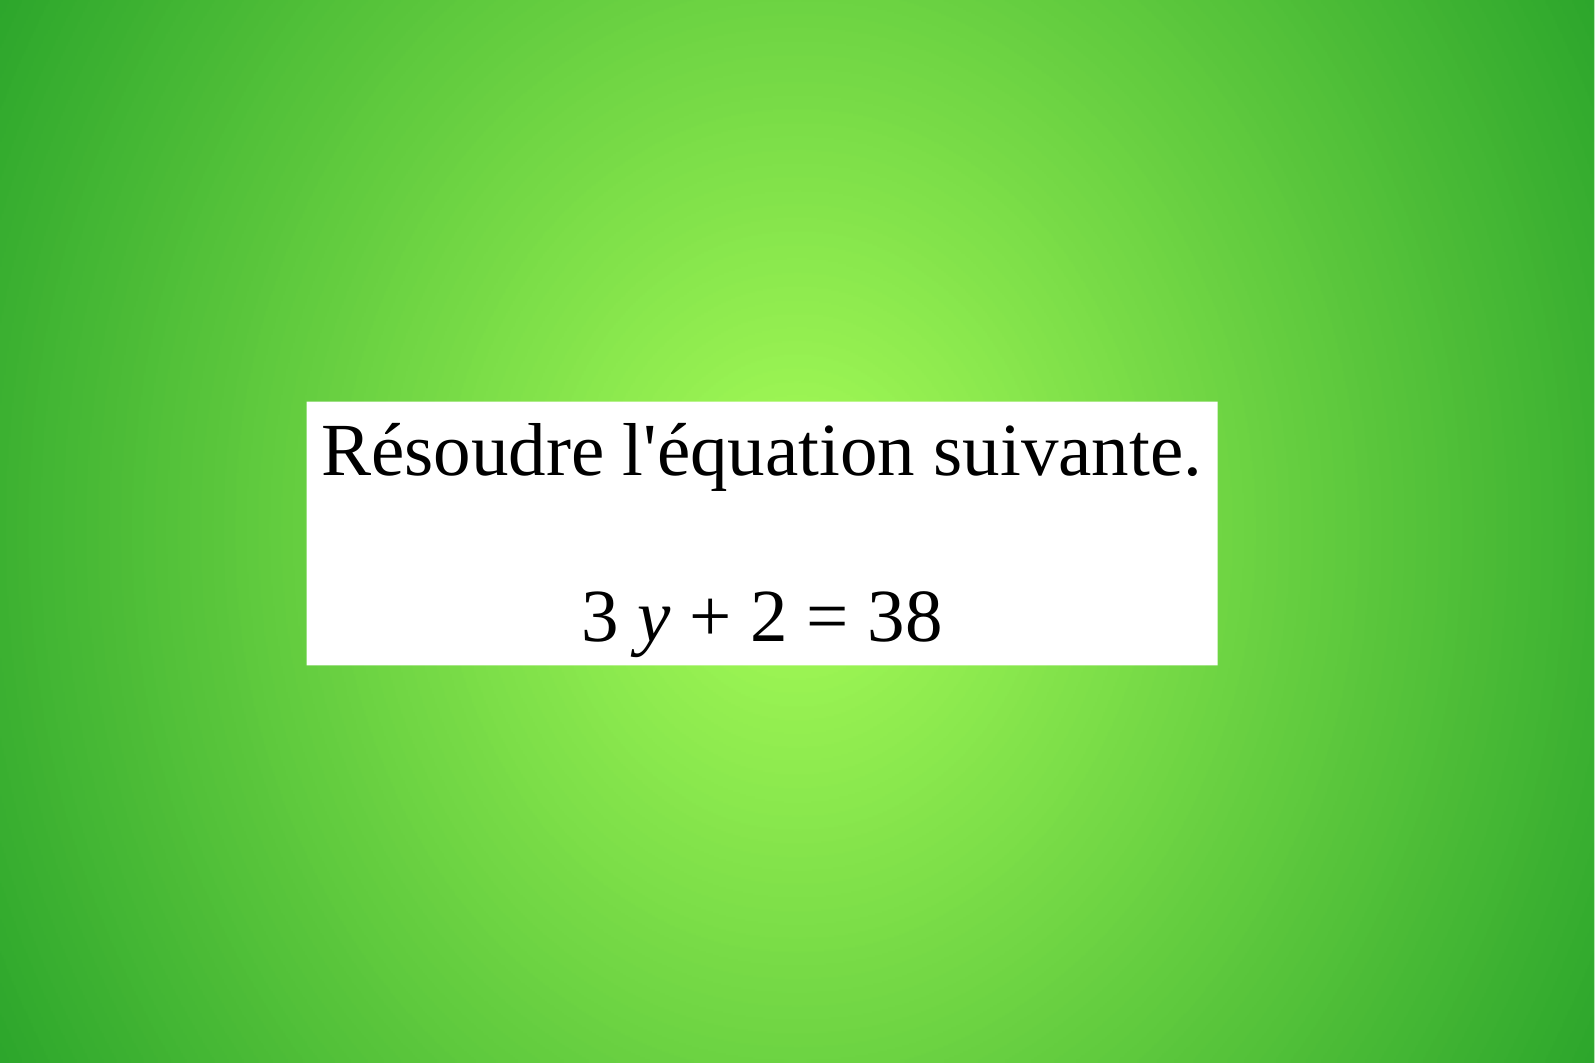

Résoudre l'équation suivante.
3 y + 2 = 38